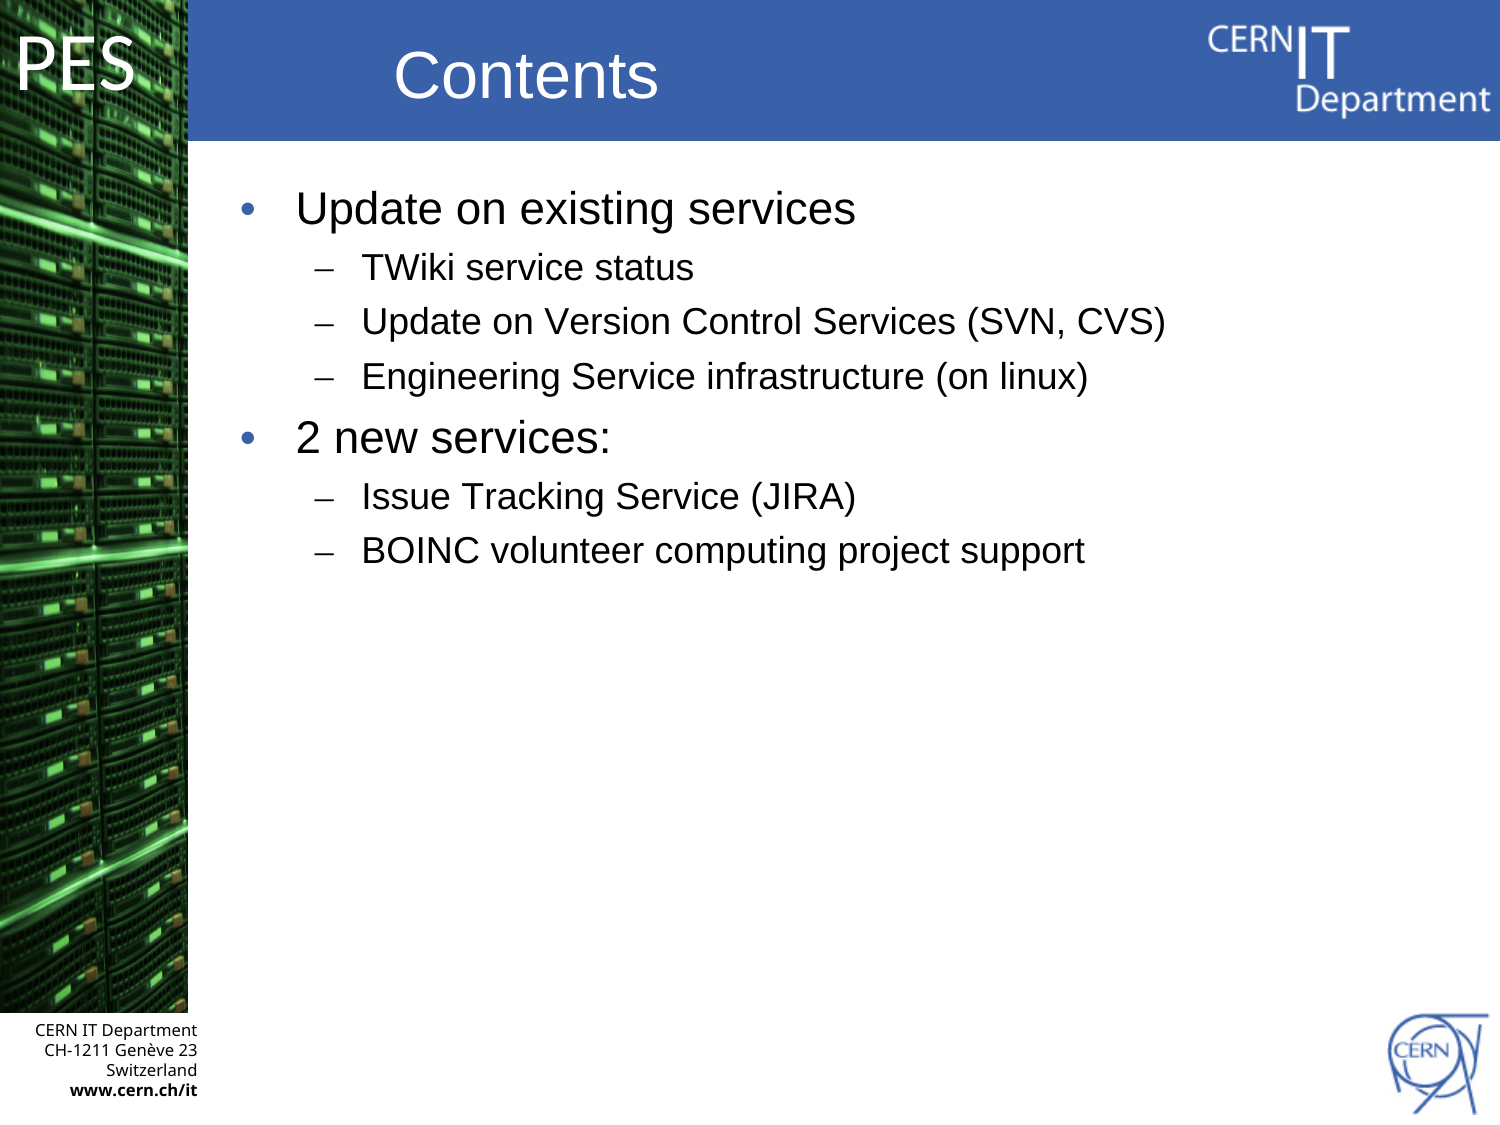

# Contents
Update on existing services
TWiki service status
Update on Version Control Services (SVN, CVS)
Engineering Service infrastructure (on linux)
2 new services:
Issue Tracking Service (JIRA)
BOINC volunteer computing project support